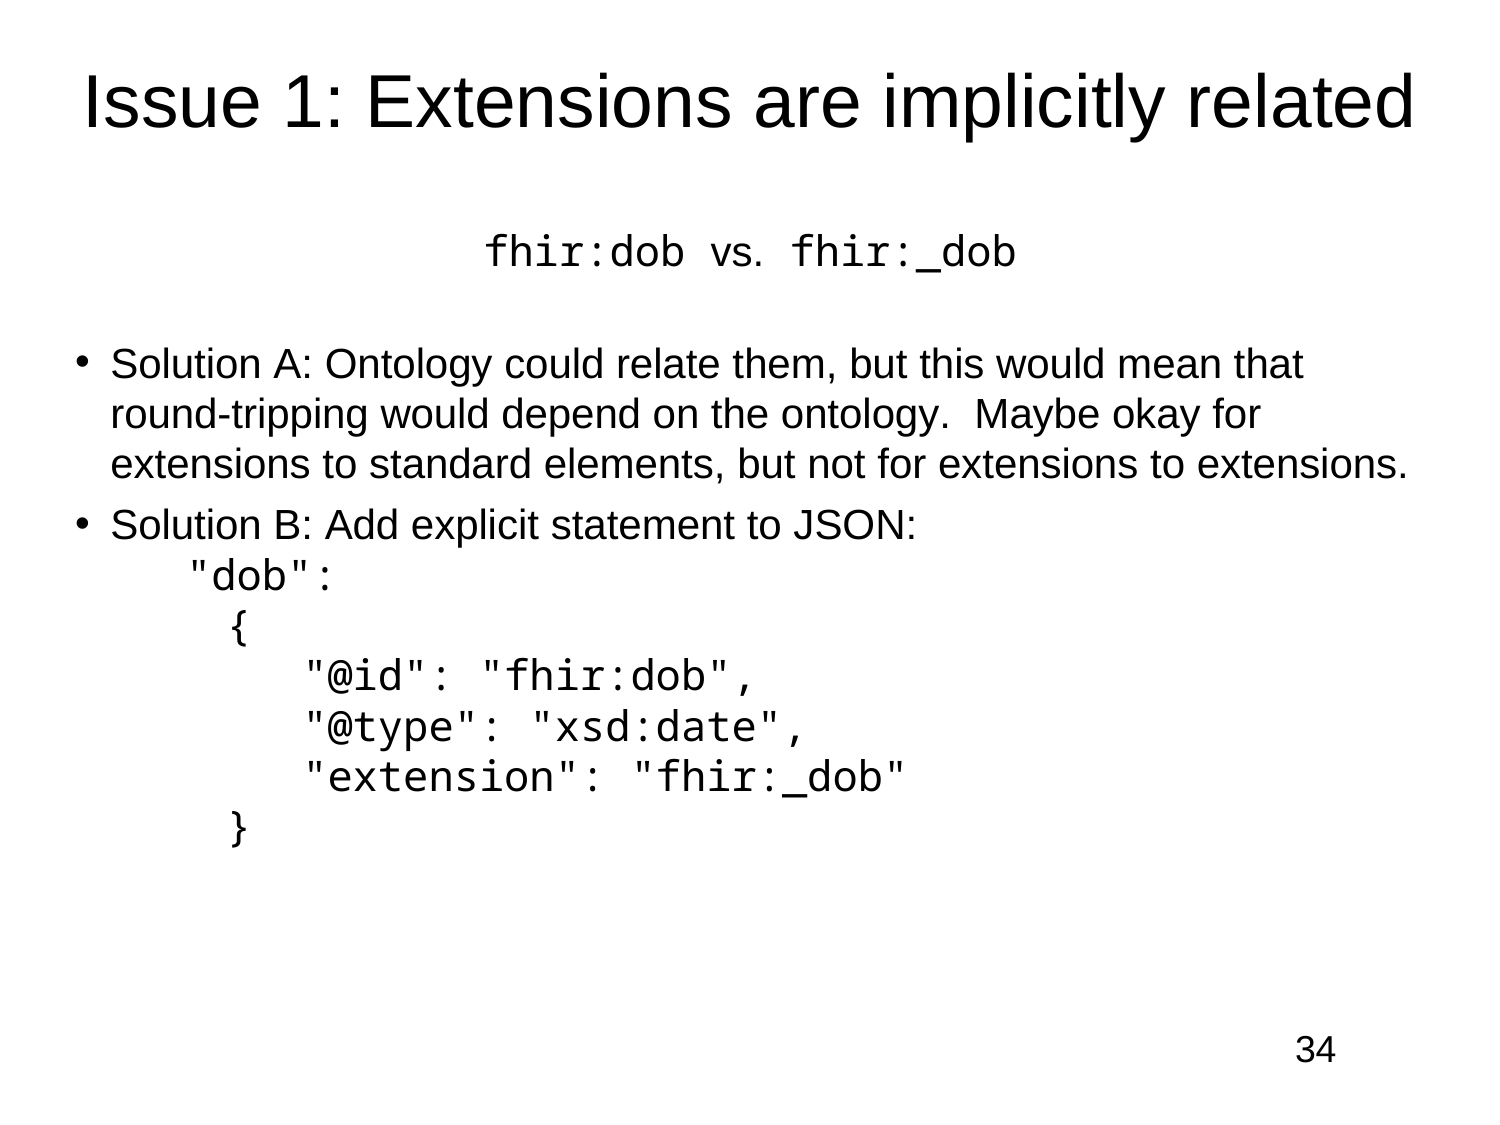

# Issue 1: Extensions are implicitly related
fhir:dob vs. fhir:_dob
Solution A: Ontology could relate them, but this would mean that round-tripping would depend on the ontology. Maybe okay for extensions to standard elements, but not for extensions to extensions.
Solution B: Add explicit statement to JSON:
 "dob":
 {
 "@id": "fhir:dob",
 "@type": "xsd:date",
 "extension": "fhir:_dob"
 }
34